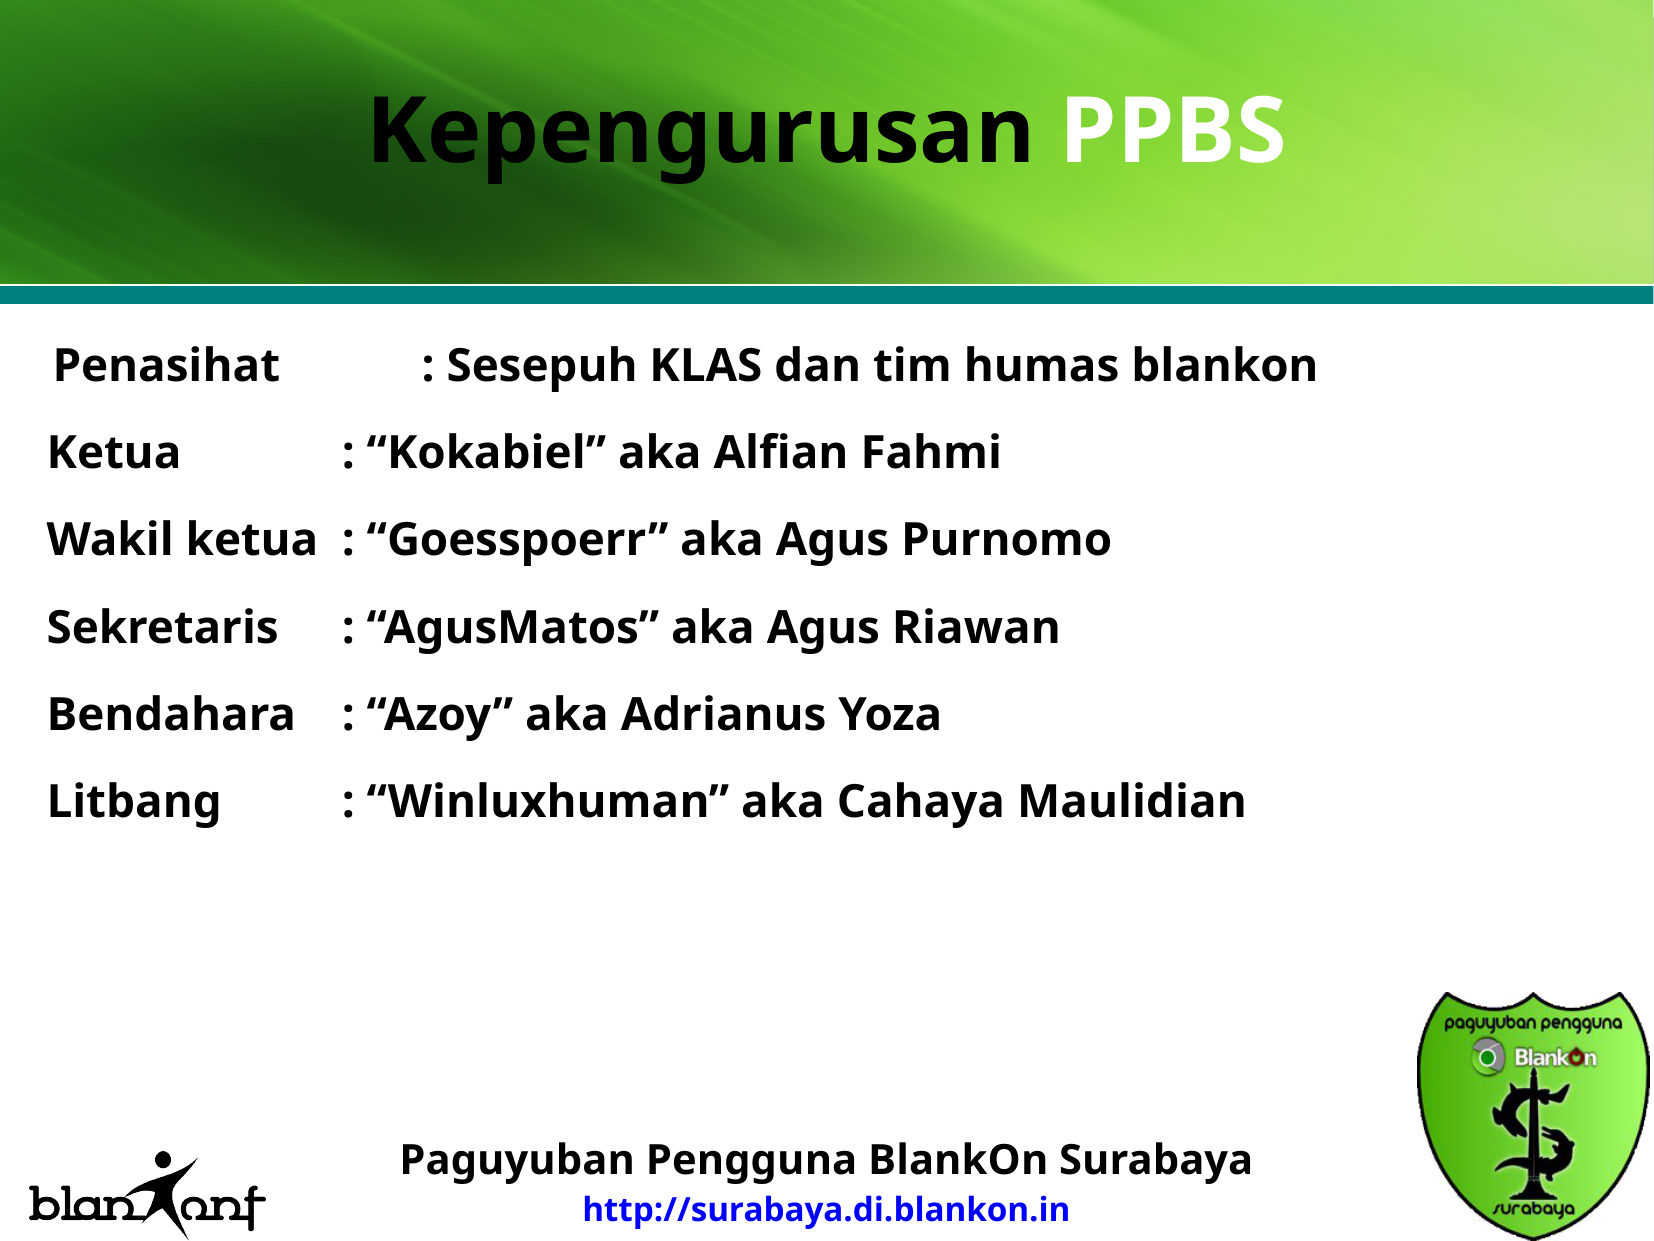

Kepengurusan PPBS
Kepengurusan PPBS
#
Penasihat		: Sesepuh KLAS dan tim humas blankon
Ketua			: “Kokabiel” aka Alfian Fahmi
Wakil ketua	: “Goesspoerr” aka Agus Purnomo
Sekretaris 	: “AgusMatos” aka Agus Riawan
Bendahara 	: “Azoy” aka Adrianus Yoza
Litbang 		: “Winluxhuman” aka Cahaya Maulidian
Paguyuban Pengguna BlankOn Surabaya
http://surabaya.di.blankon.in